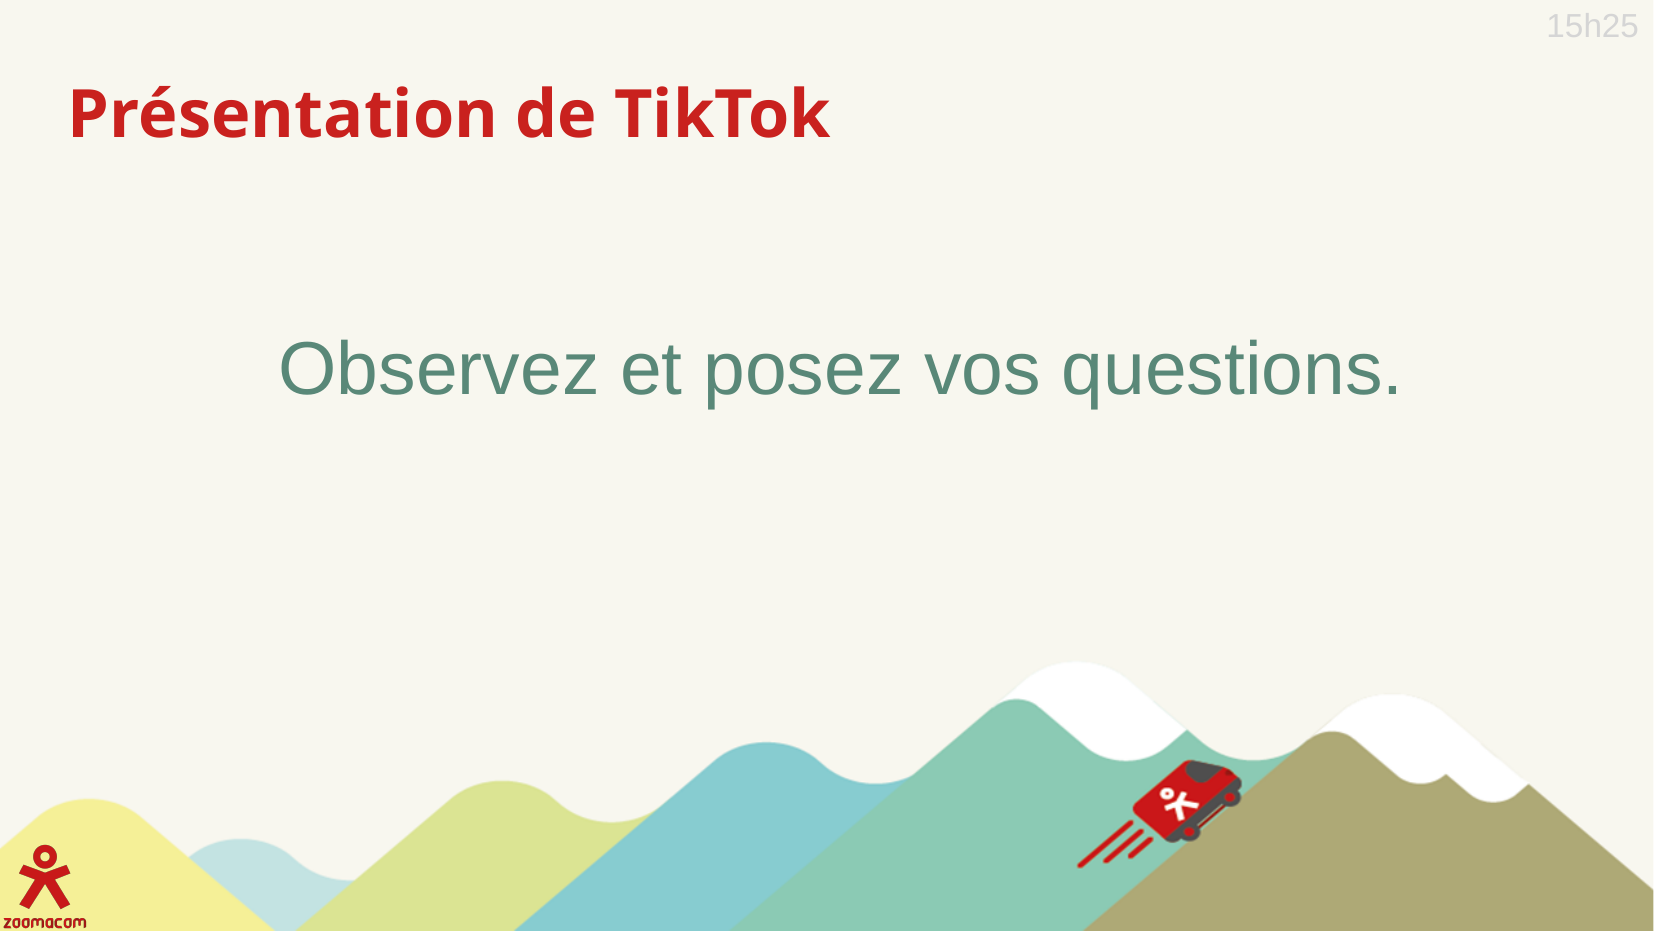

15h25
Présentation de TikTok
Observez et posez vos questions.